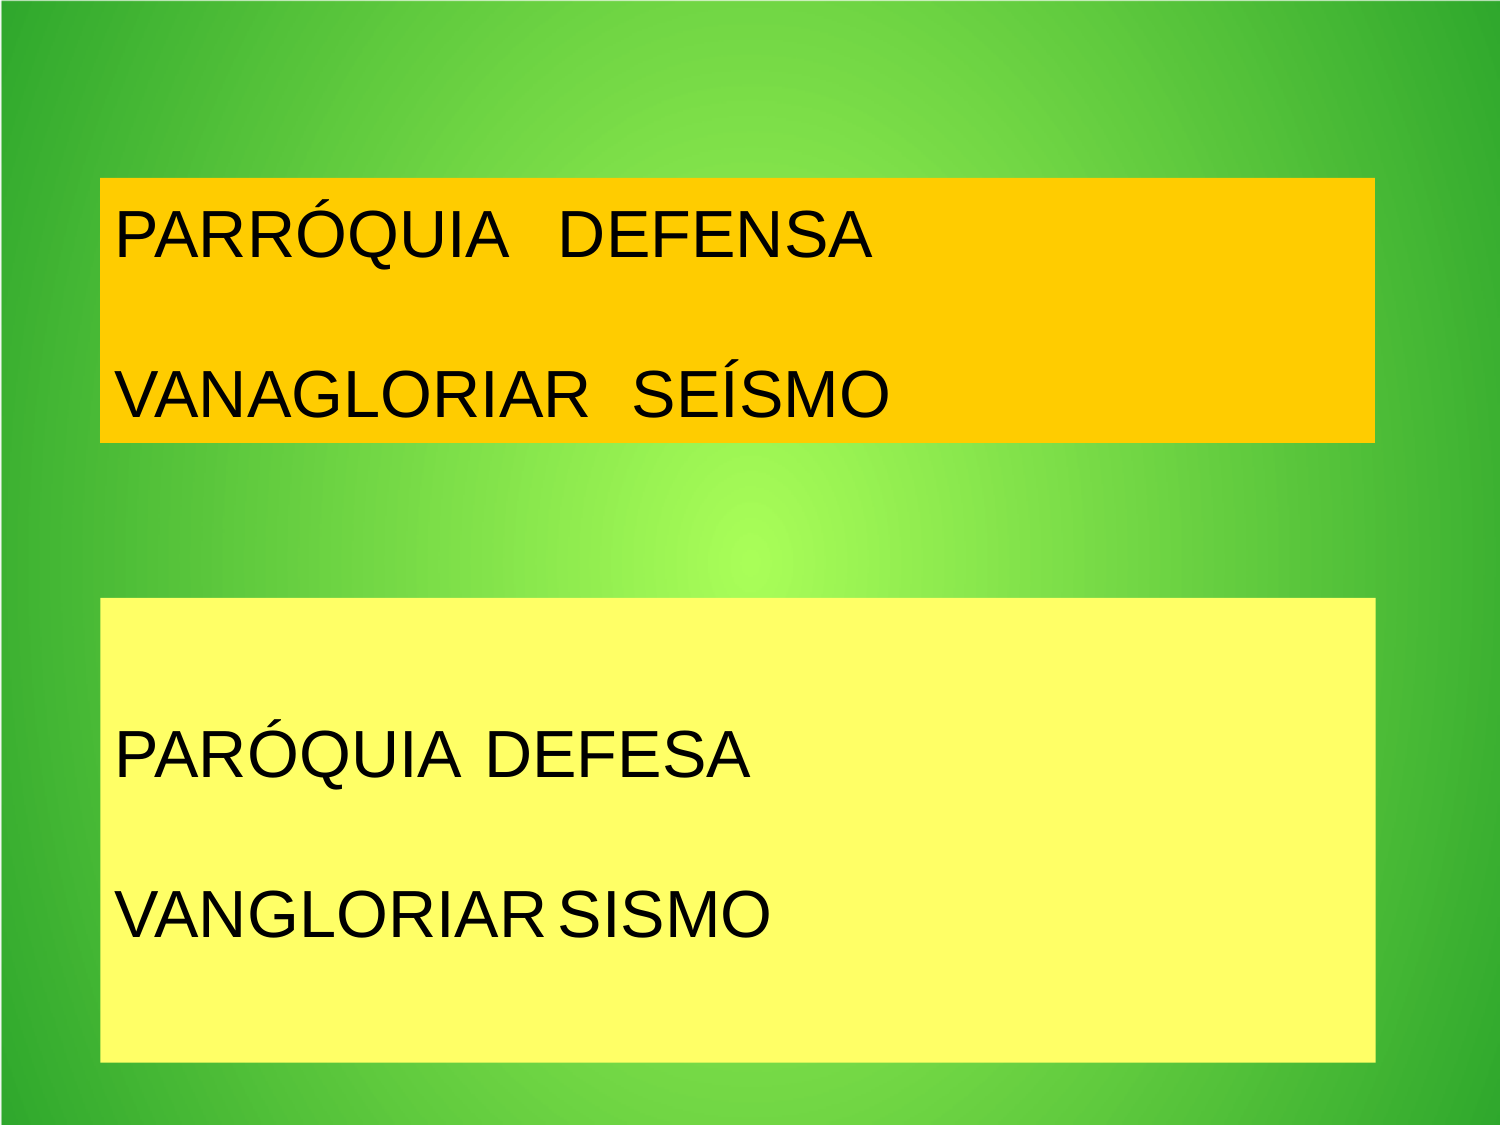

PARRÓQUIA	DEFENSA
VANAGLORIAR	SEÍSMO
PARÓQUIA	DEFESA
VANGLORIAR	SISMO